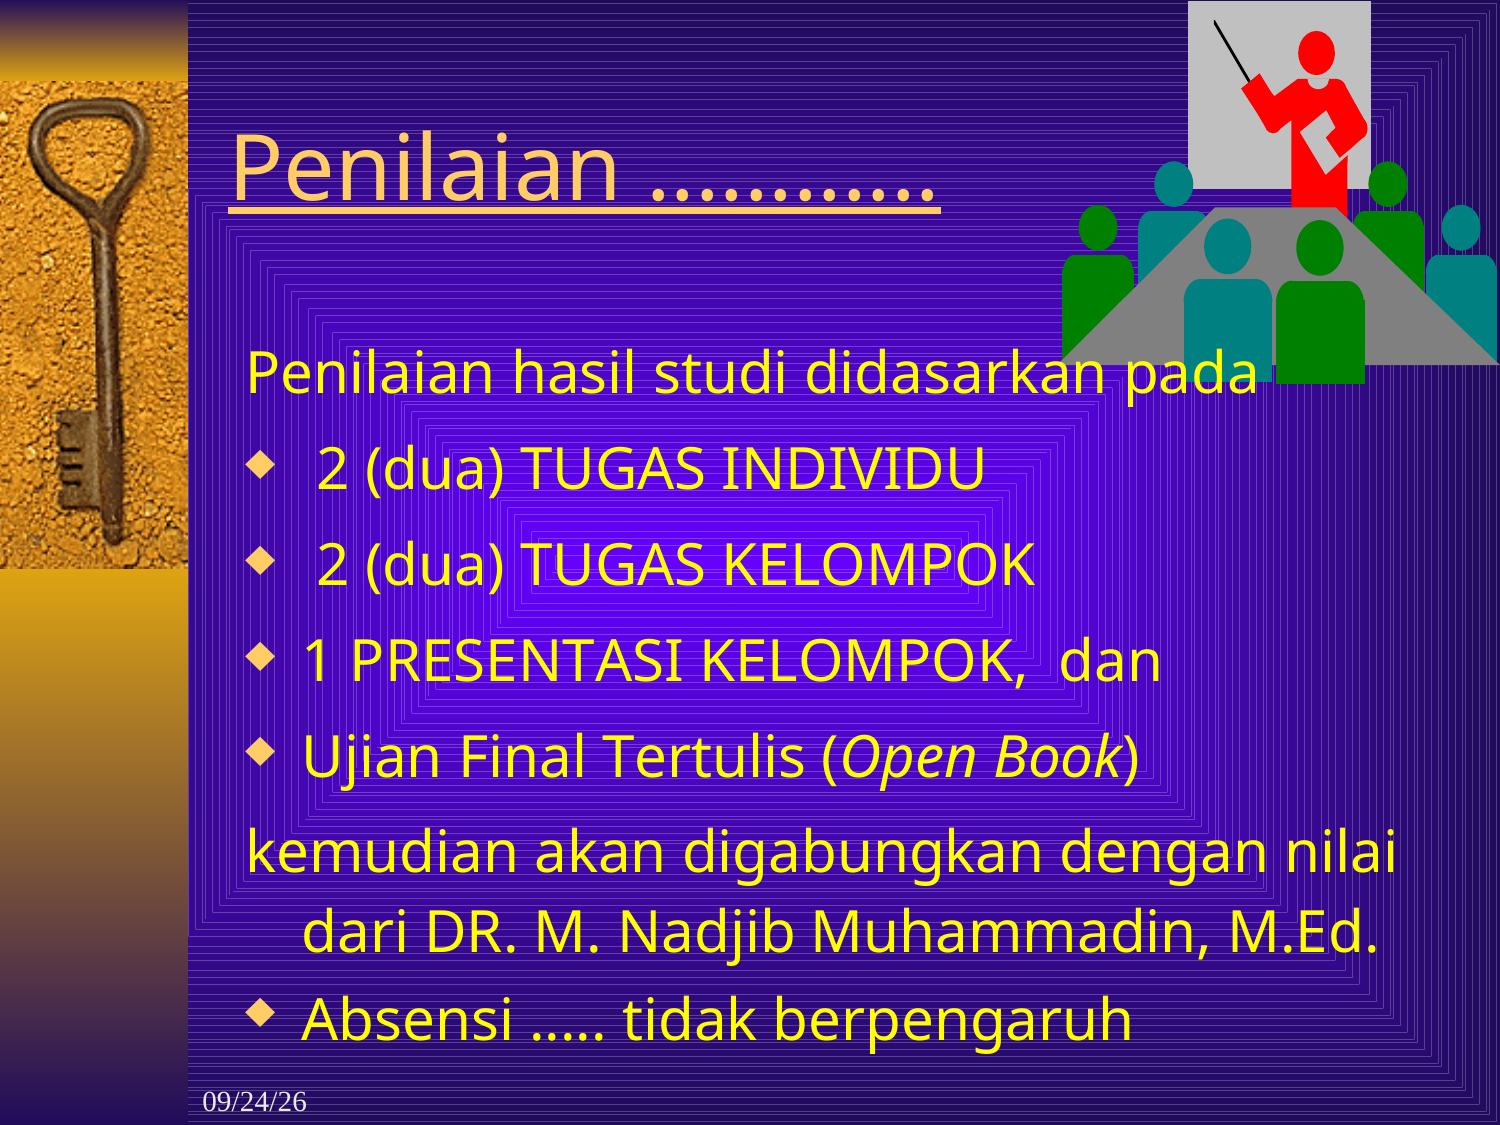

# Penilaian ............
Penilaian hasil studi didasarkan pada
 2 (dua) TUGAS INDIVIDU
 2 (dua) TUGAS KELOMPOK
1 PRESENTASI KELOMPOK, dan
Ujian Final Tertulis (Open Book)
kemudian akan digabungkan dengan nilai dari DR. M. Nadjib Muhammadin, M.Ed.
Absensi ..... tidak berpengaruh